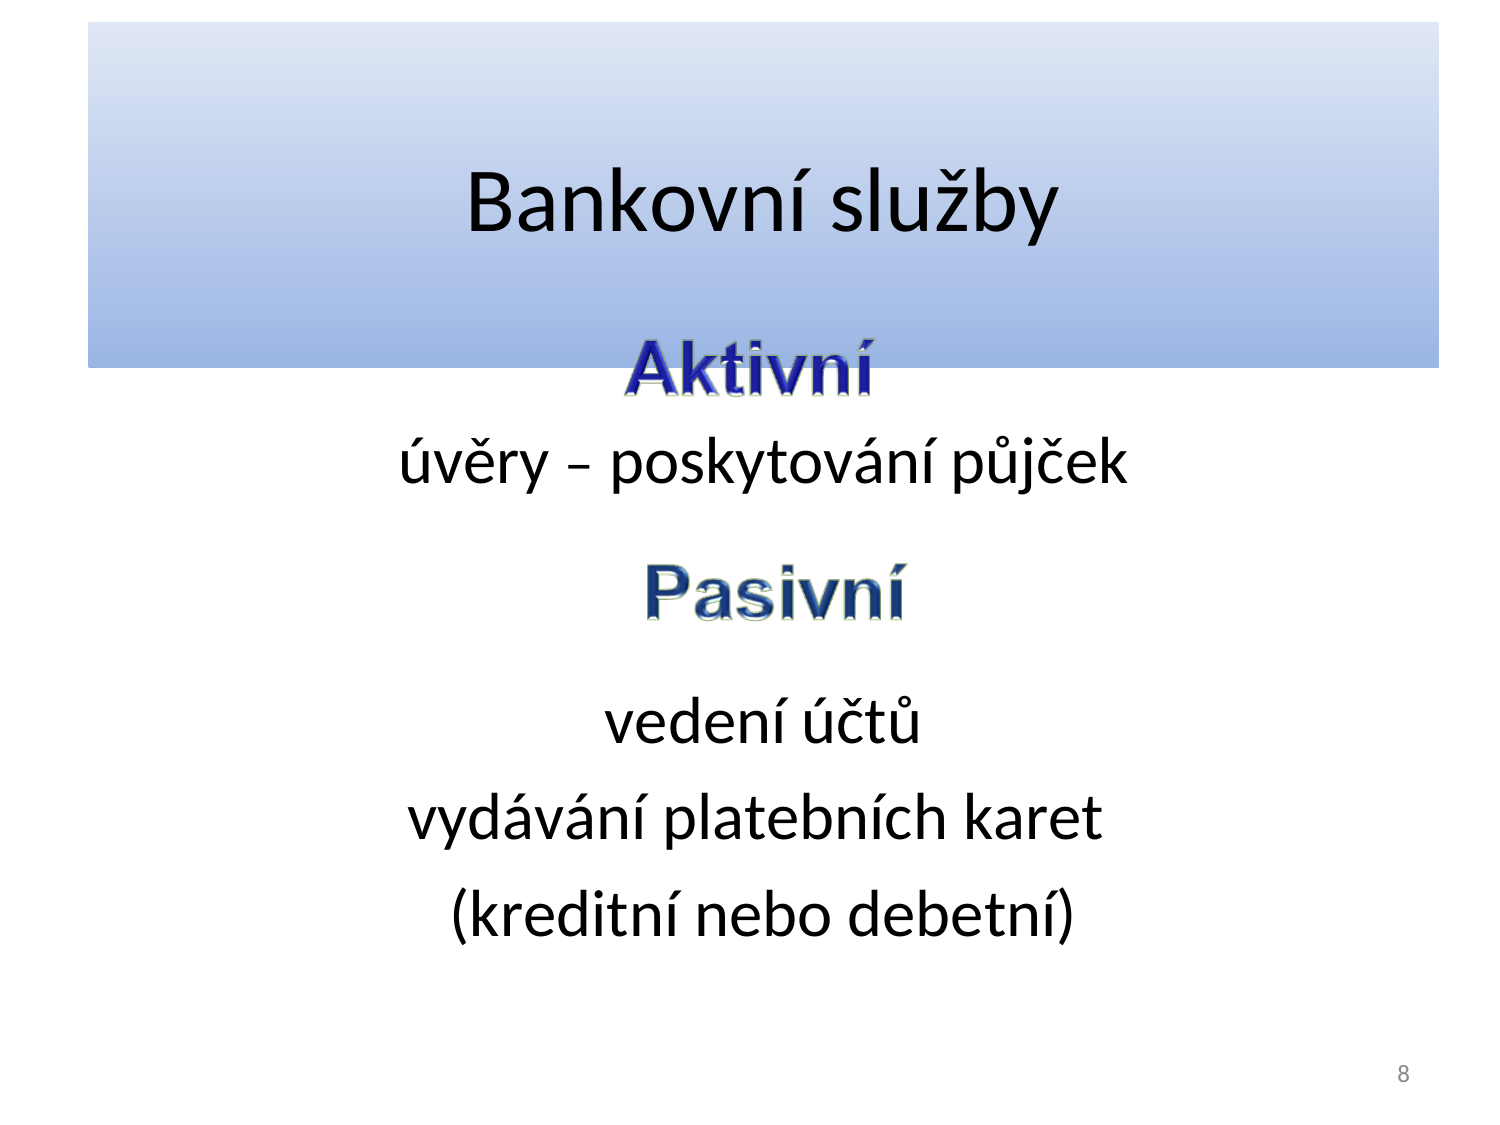

# Bankovní služby
úvěry ‒ poskytování půjček
vedení účtů
vydávání platebních karet
(kreditní nebo debetní)